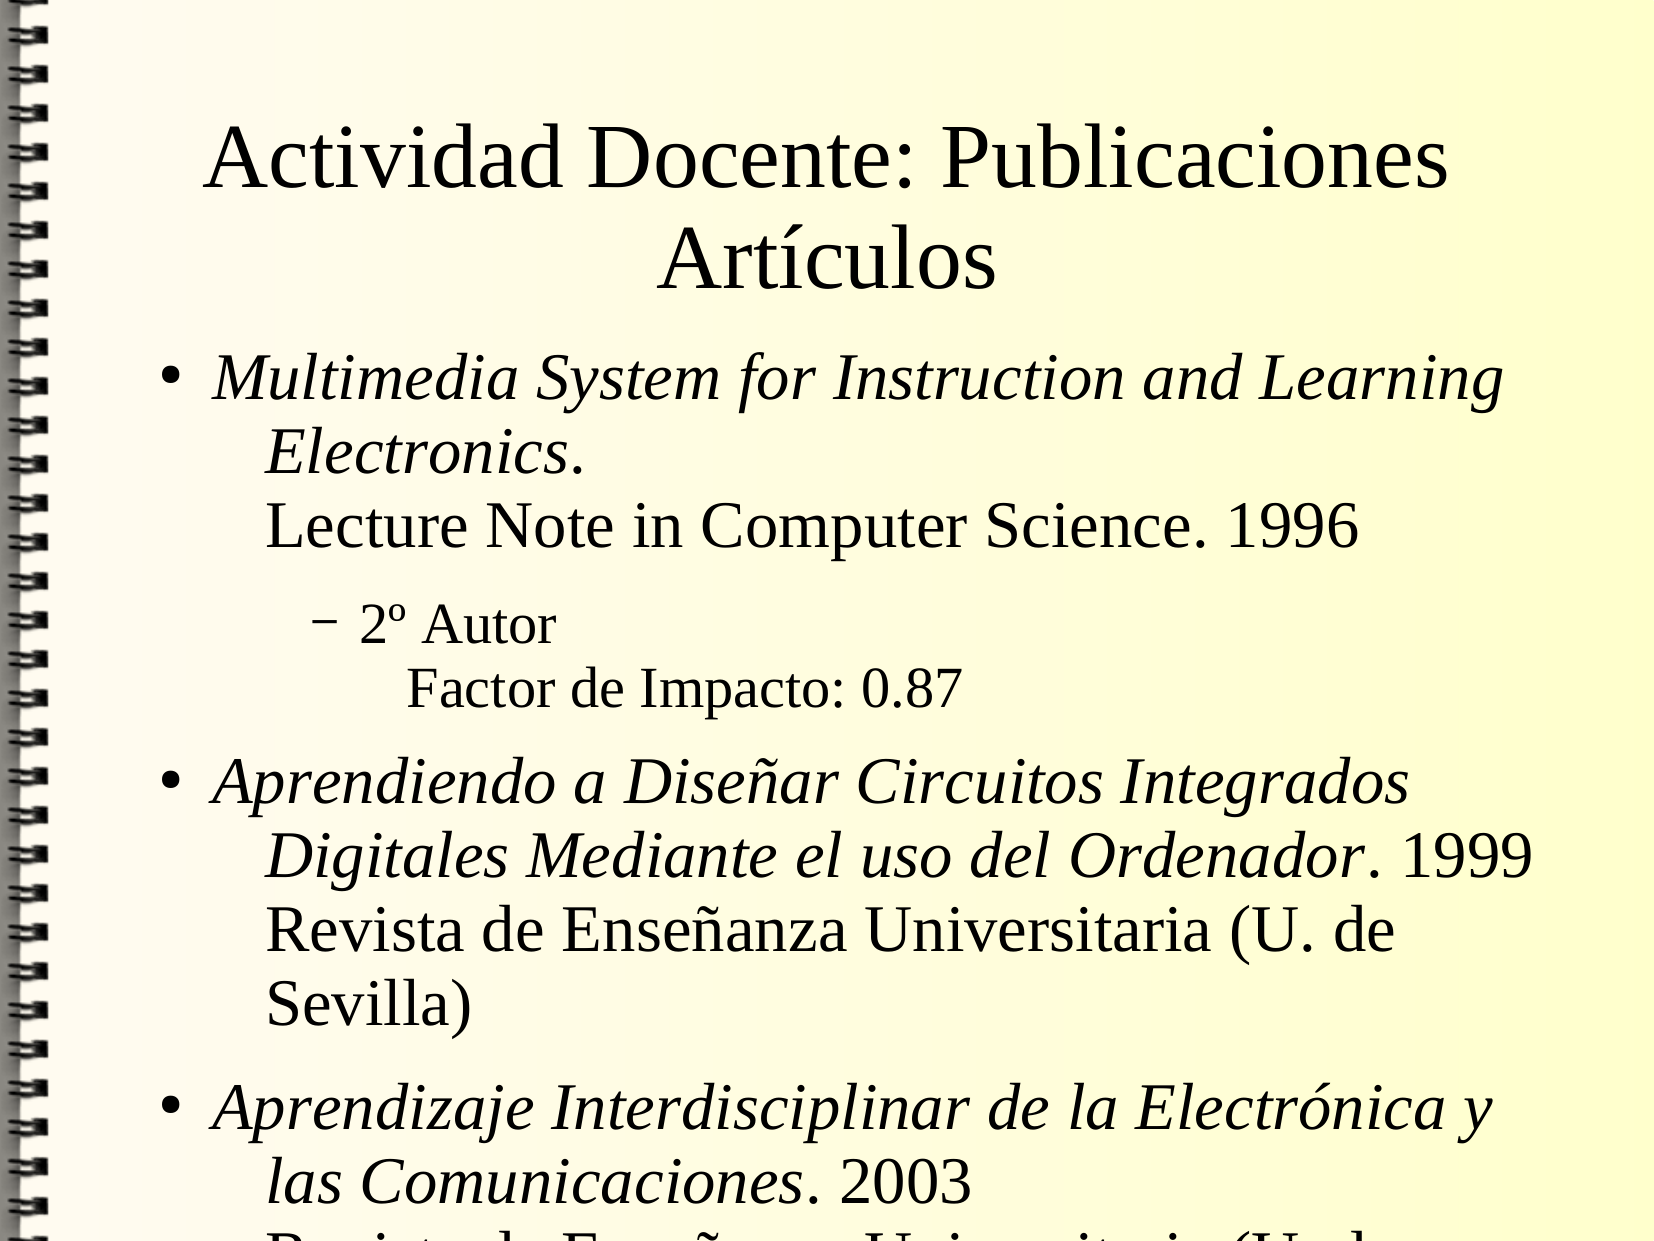

# Actividad Docente: Publicaciones Artículos
Multimedia System for Instruction and Learning Electronics.
Lecture Note in Computer Science. 1996
2º Autor
Factor de Impacto: 0.87
Aprendiendo a Diseñar Circuitos Integrados Digitales Mediante el uso del Ordenador. 1999
Revista de Enseñanza Universitaria (U. de Sevilla)
Aprendizaje Interdisciplinar de la Electrónica y las Comunicaciones. 2003
Revista de Enseñanza Universitaria (U. de Sevilla)